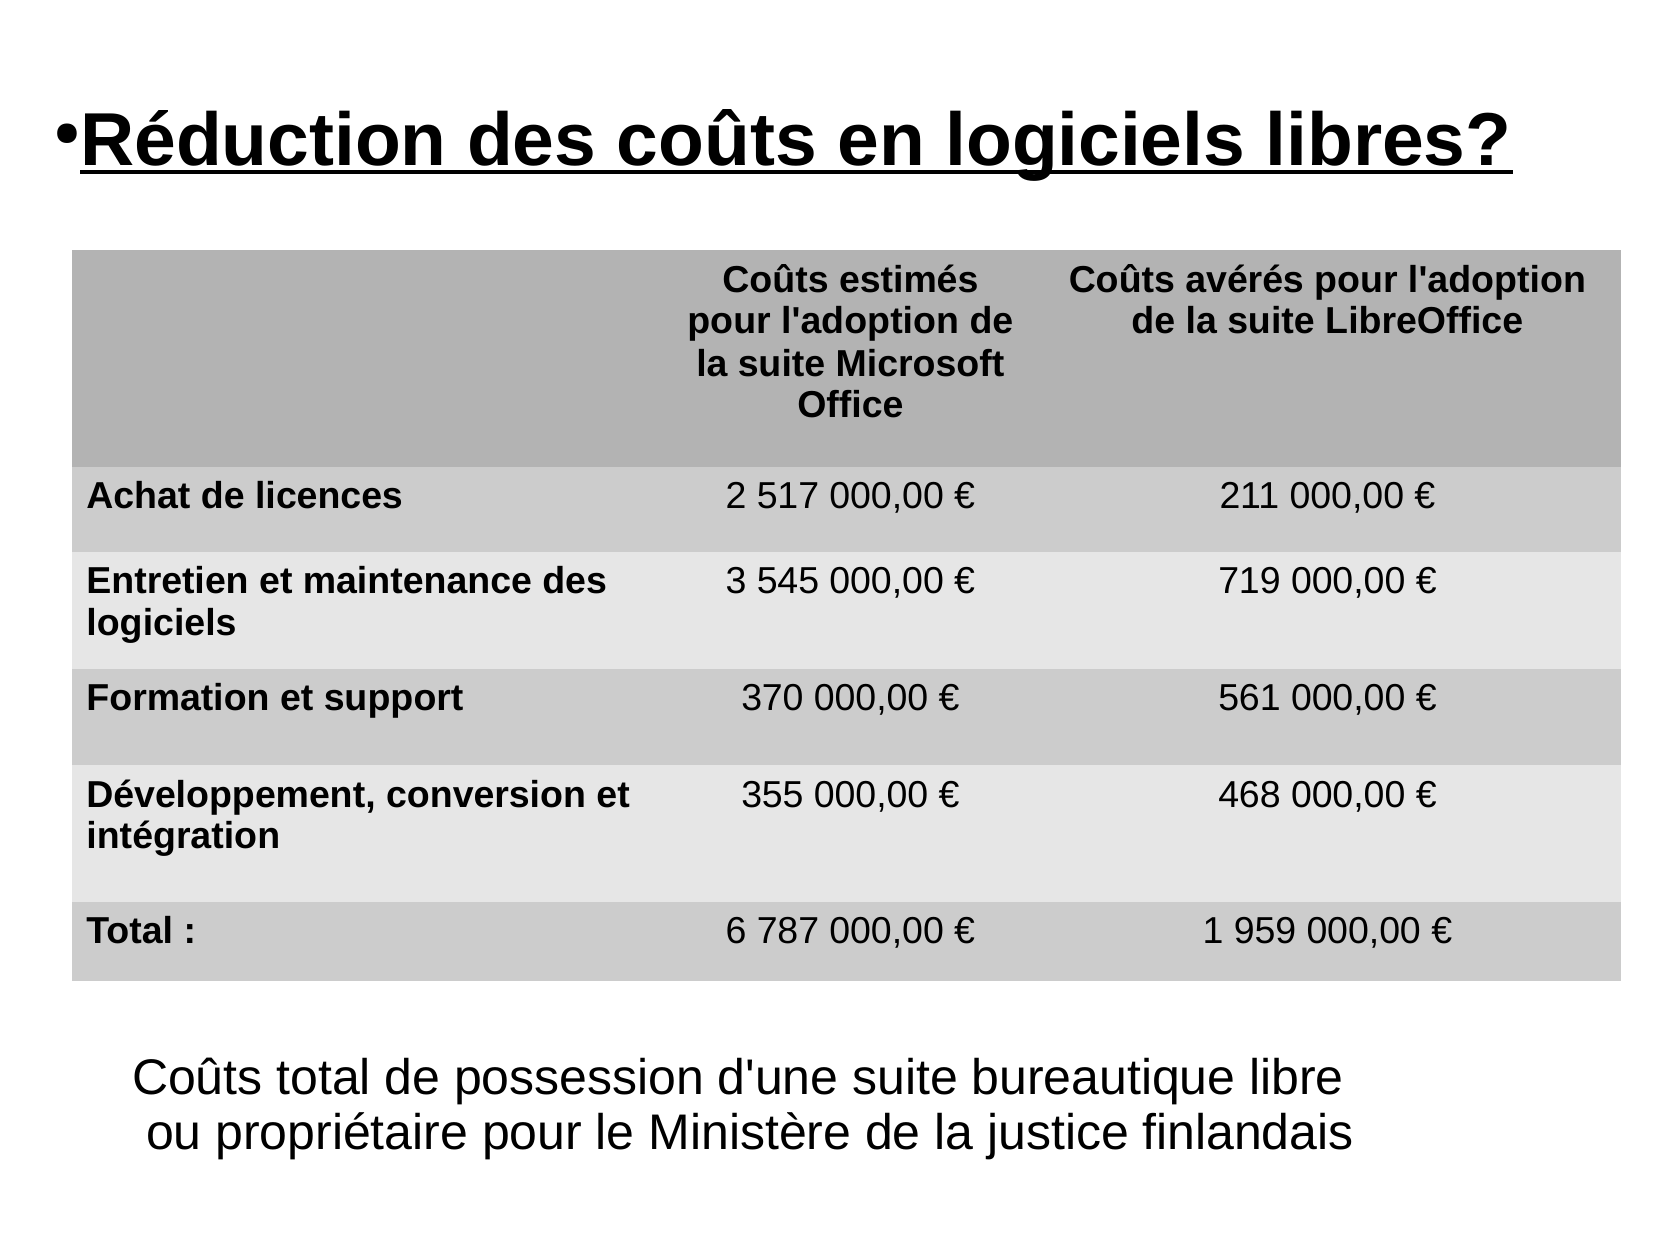

# Réduction des coûts en logiciels libres?
| | Coûts estimés pour l'adoption de la suite Microsoft Office | Coûts avérés pour l'adoption de la suite LibreOffice |
| --- | --- | --- |
| Achat de licences | 2 517 000,00 € | 211 000,00 € |
| Entretien et maintenance des logiciels | 3 545 000,00 € | 719 000,00 € |
| Formation et support | 370 000,00 € | 561 000,00 € |
| Développement, conversion et intégration | 355 000,00 € | 468 000,00 € |
| Total : | 6 787 000,00 € | 1 959 000,00 € |
Coûts total de possession d'une suite bureautique libre
 ou propriétaire pour le Ministère de la justice finlandais